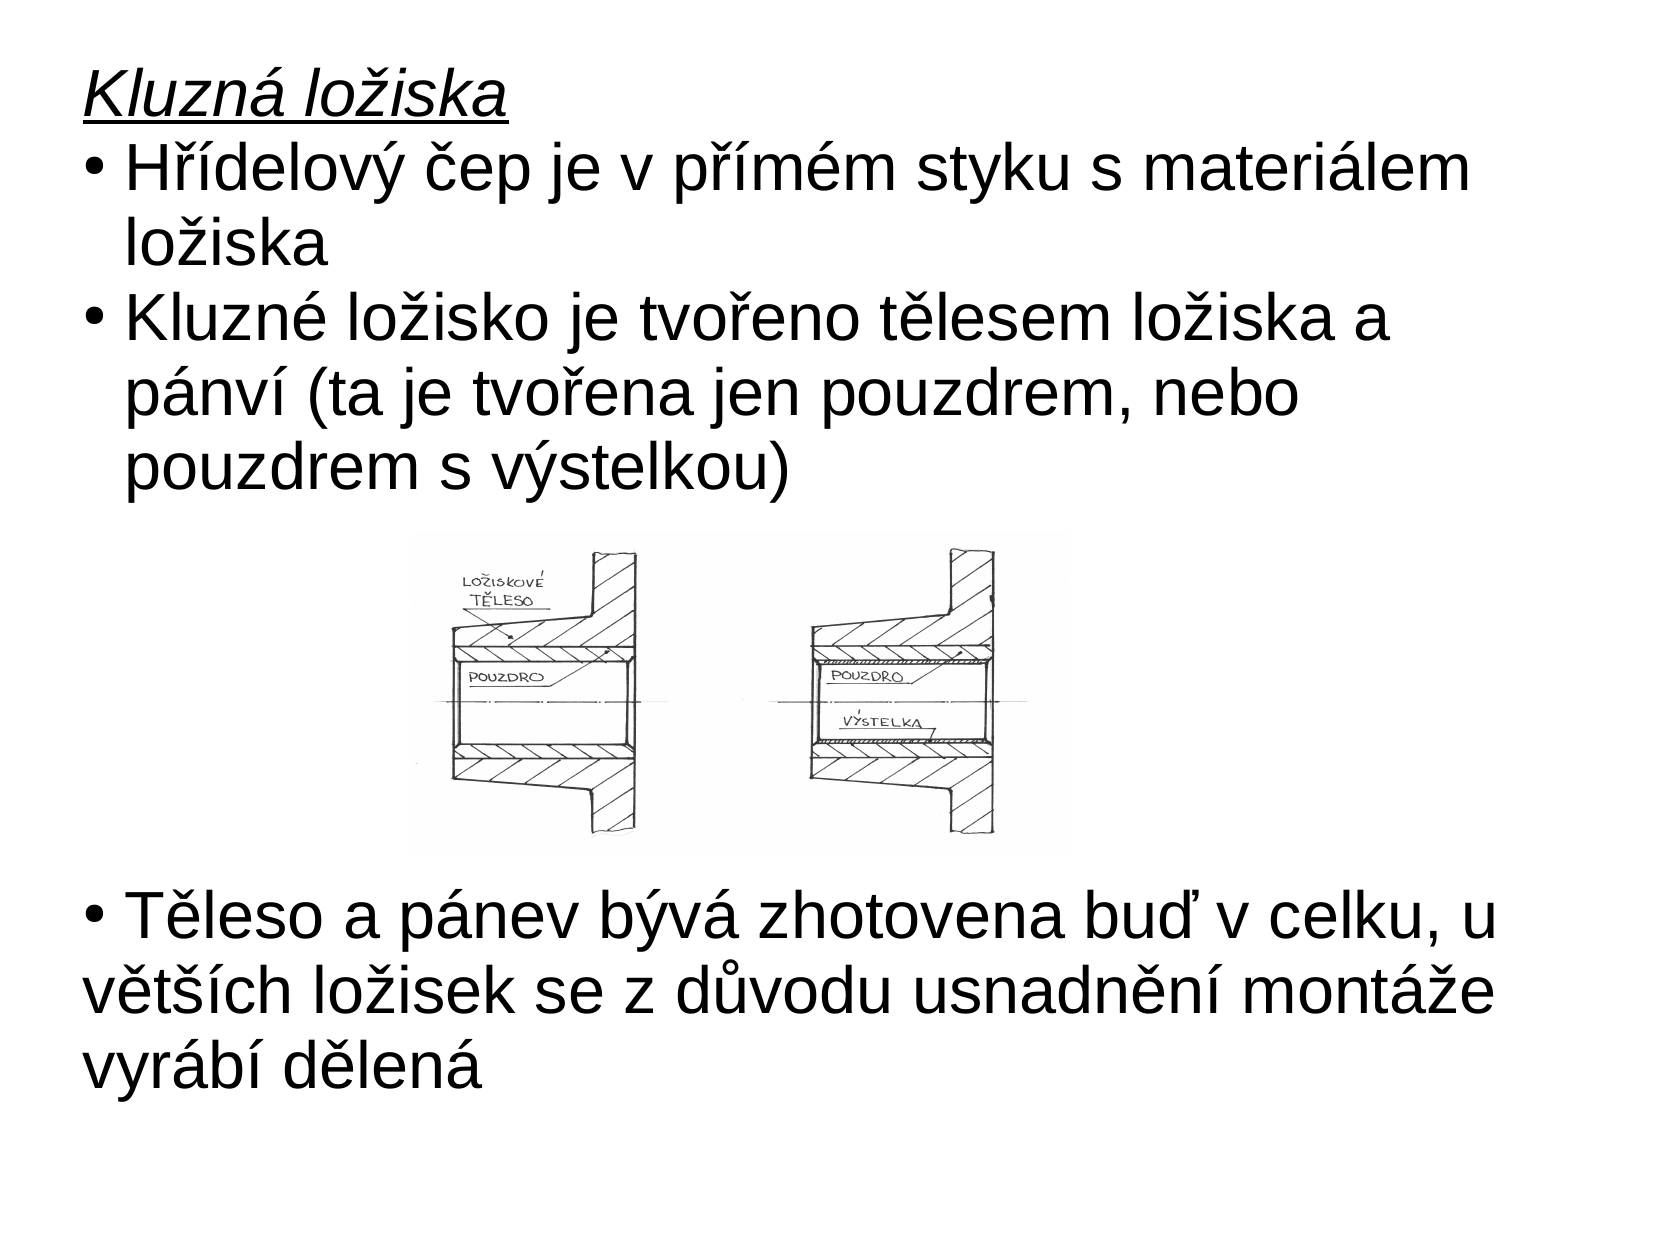

# Kluzná ložiska
 Hřídelový čep je v přímém styku s materiálem
 ložiska
 Kluzné ložisko je tvořeno tělesem ložiska a
 pánví (ta je tvořena jen pouzdrem, nebo
 pouzdrem s výstelkou)
 Těleso a pánev bývá zhotovena buď v celku, u větších ložisek se z důvodu usnadnění montáže vyrábí dělená